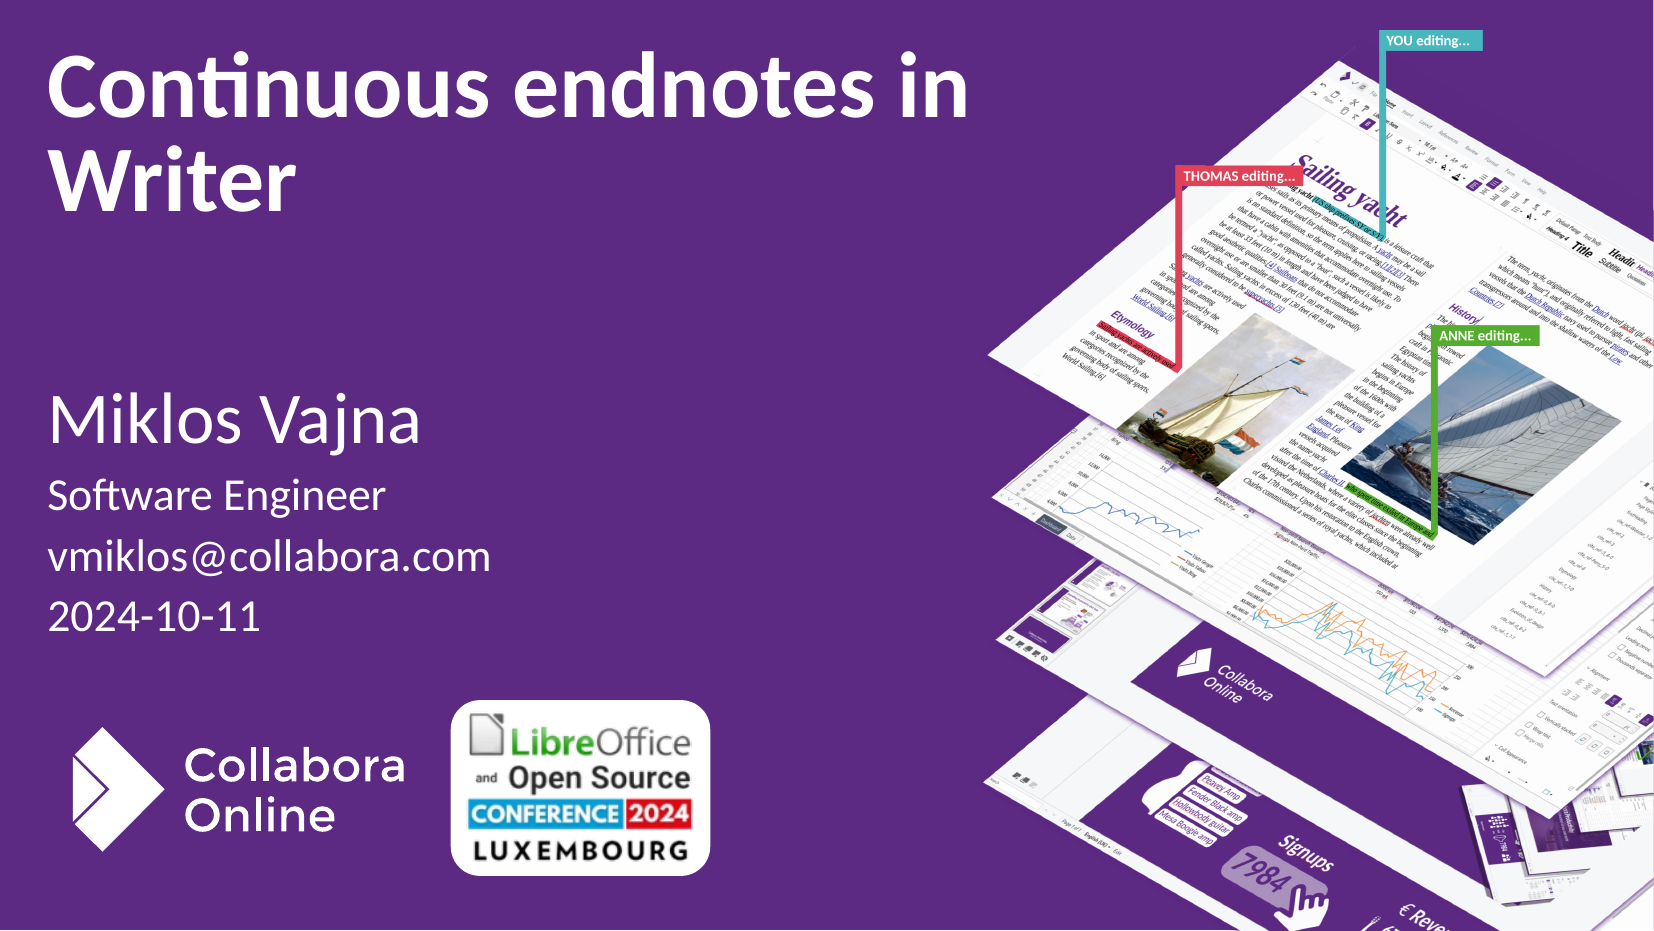

# Continuous endnotes in Writer
Miklos Vajna
Software Engineer
vmiklos@collabora.com
2024-10-11